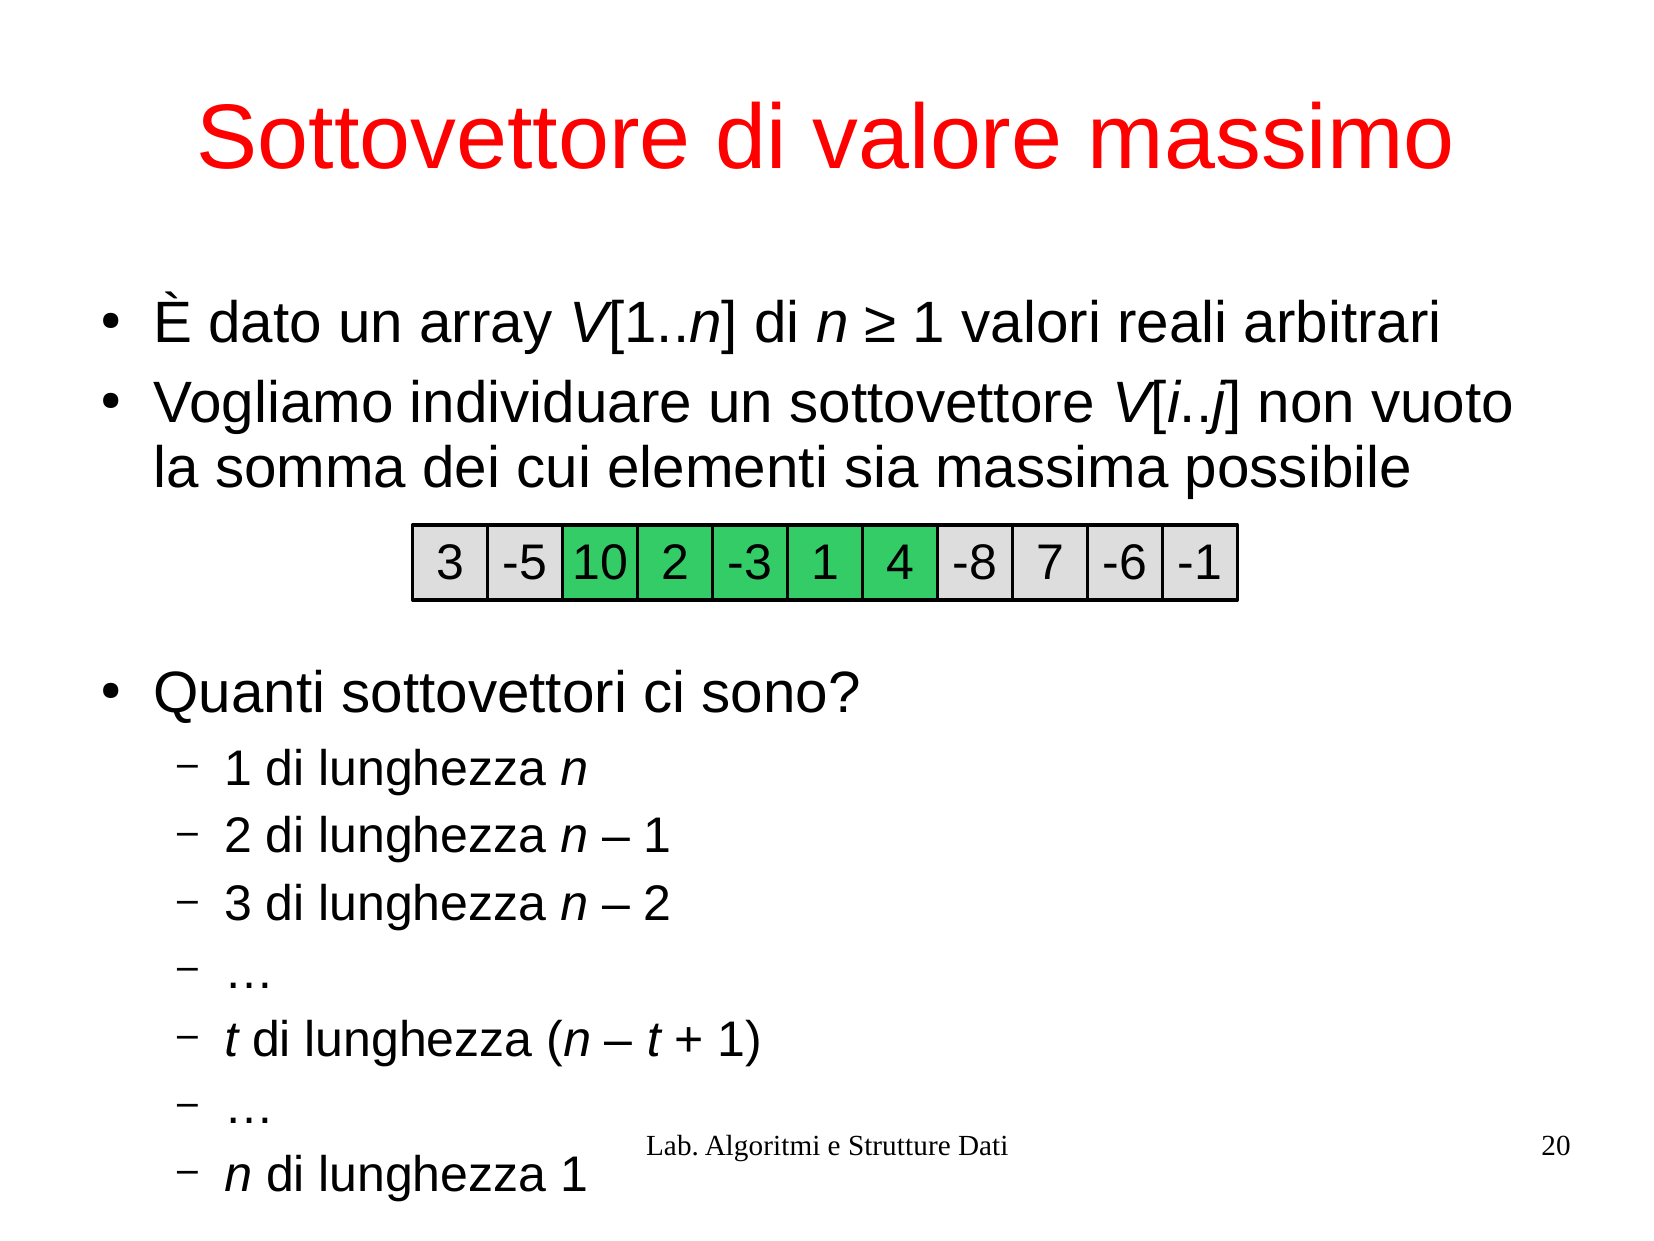

# Sottovettore di valore massimo
È dato un array V[1..n] di n ≥ 1 valori reali arbitrari
Vogliamo individuare un sottovettore V[i..j] non vuoto la somma dei cui elementi sia massima possibile
Quanti sottovettori ci sono?
1 di lunghezza n
2 di lunghezza n – 1
3 di lunghezza n – 2
…
t di lunghezza (n – t + 1)
…
n di lunghezza 1
3
-5
10
2
-3
1
4
-8
7
-6
-1
Lab. Algoritmi e Strutture Dati
20